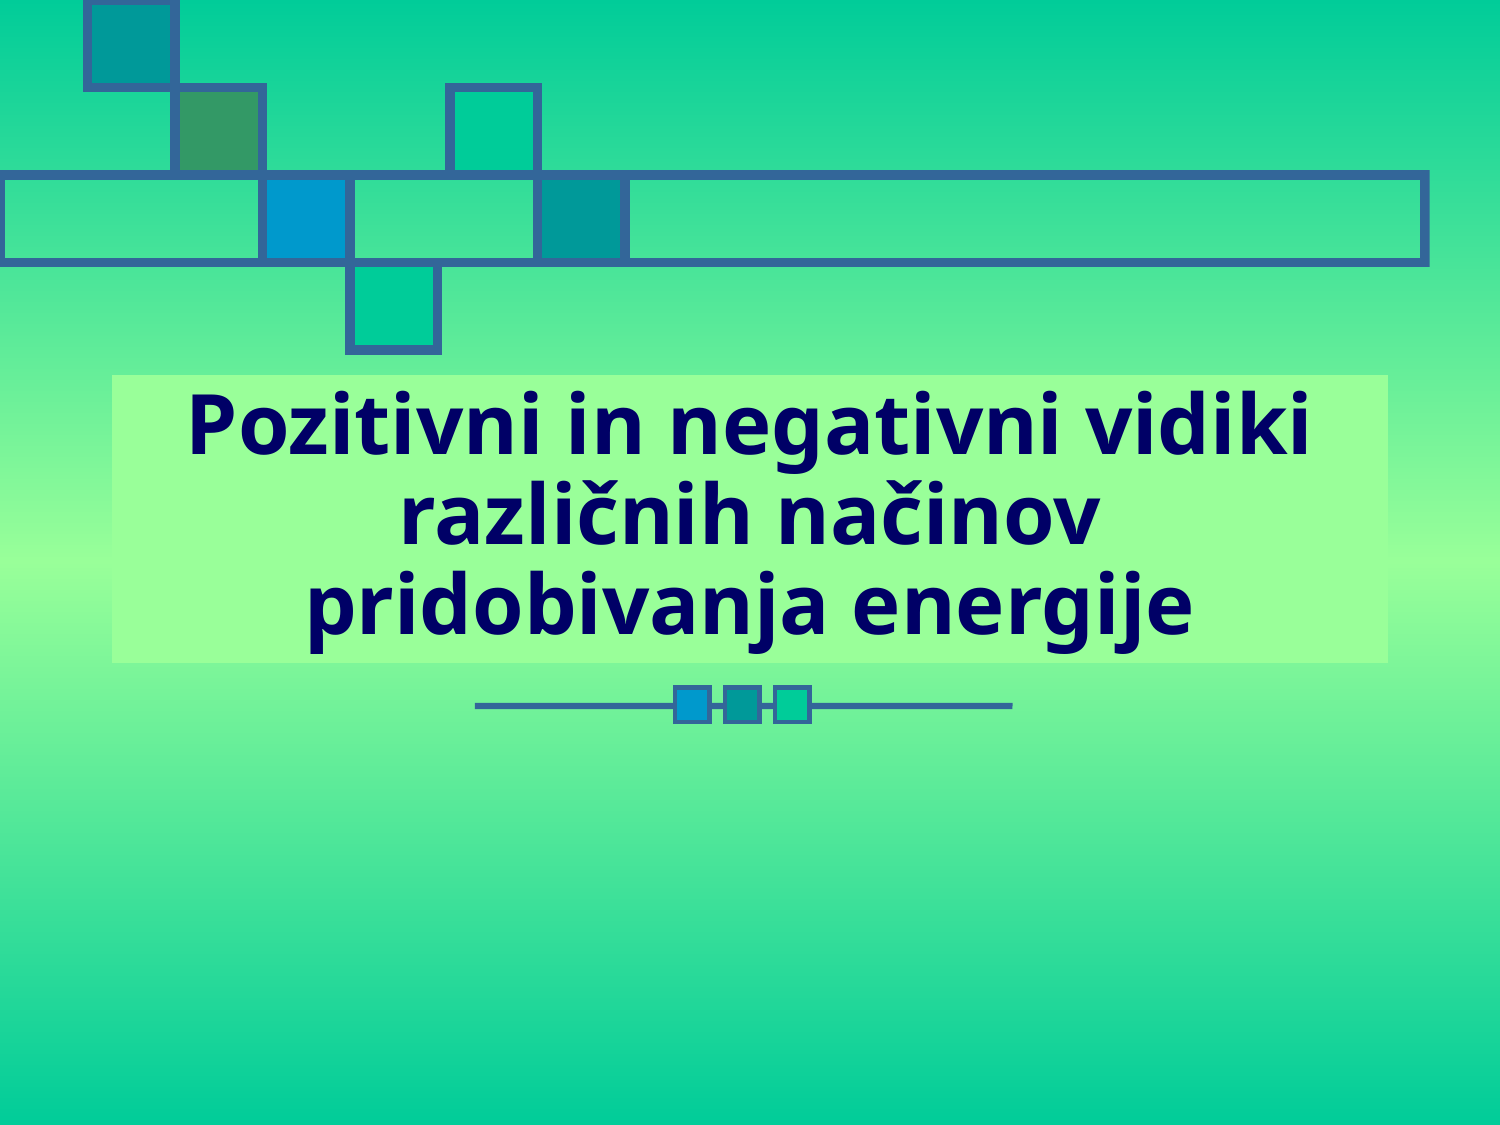

# Pozitivni in negativni vidiki različnih načinov pridobivanja energije